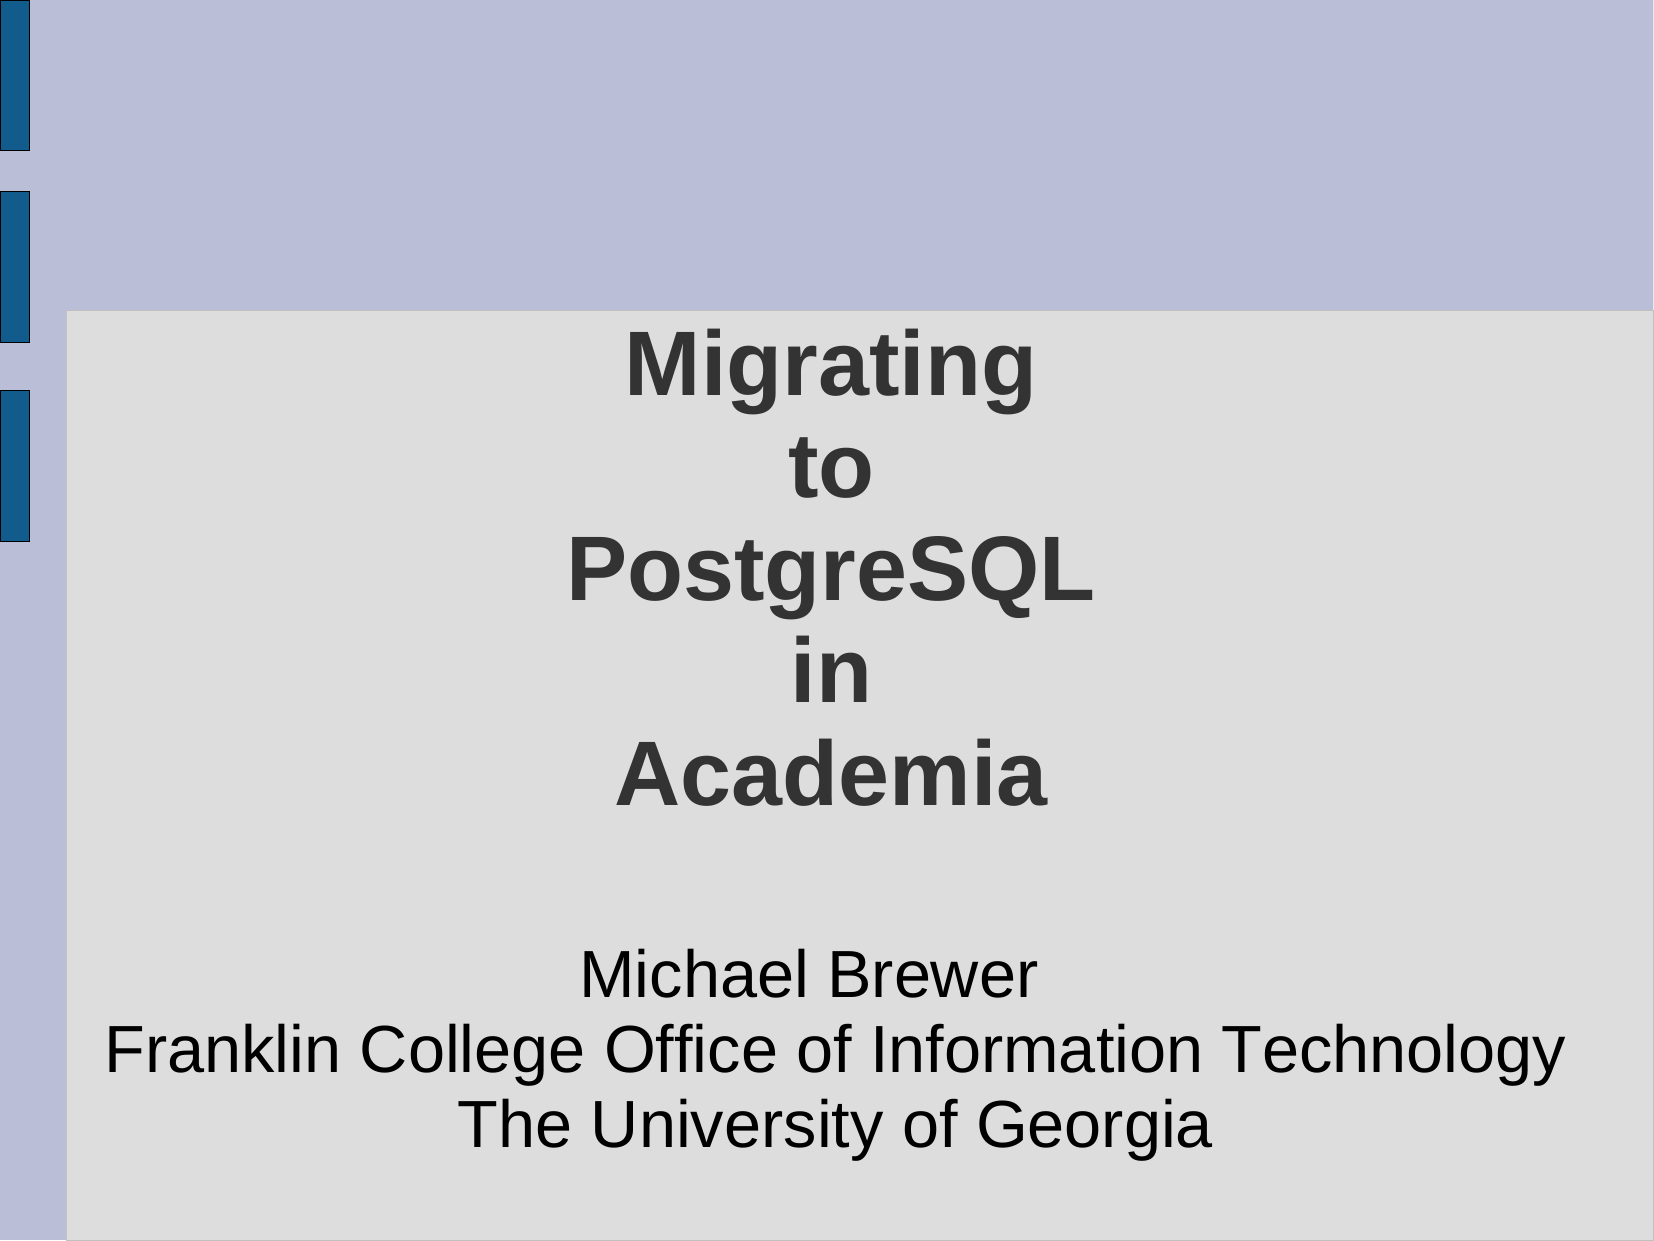

# Migrating to PostgreSQL in Academia
Michael Brewer
Franklin College Office of Information Technology
The University of Georgia